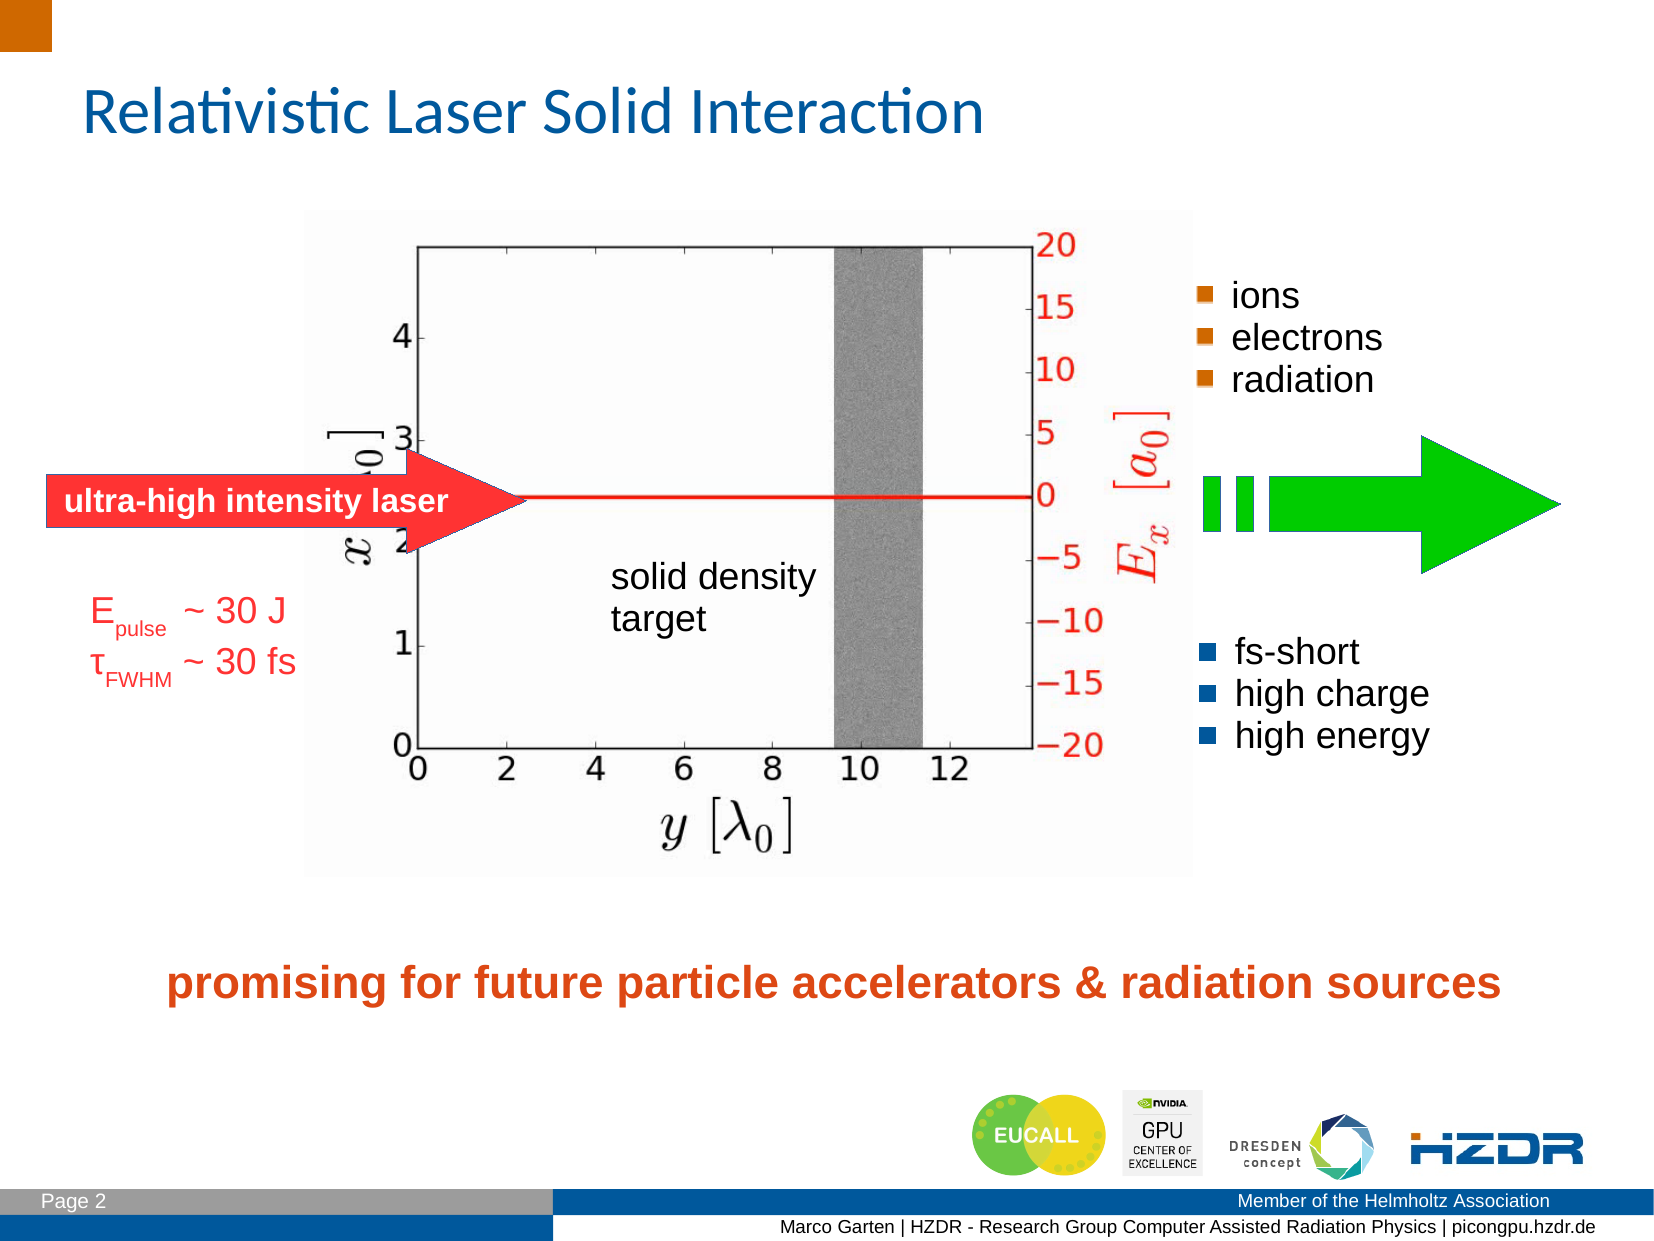

# Relativistic Laser Solid Interaction
ions
electrons
radiation
ultra-high intensity laser
solid density
target
Epulse ~ 30 J
τFWHM ~ 30 fs
fs-short
high charge
high energy
promising for future particle accelerators & radiation sources